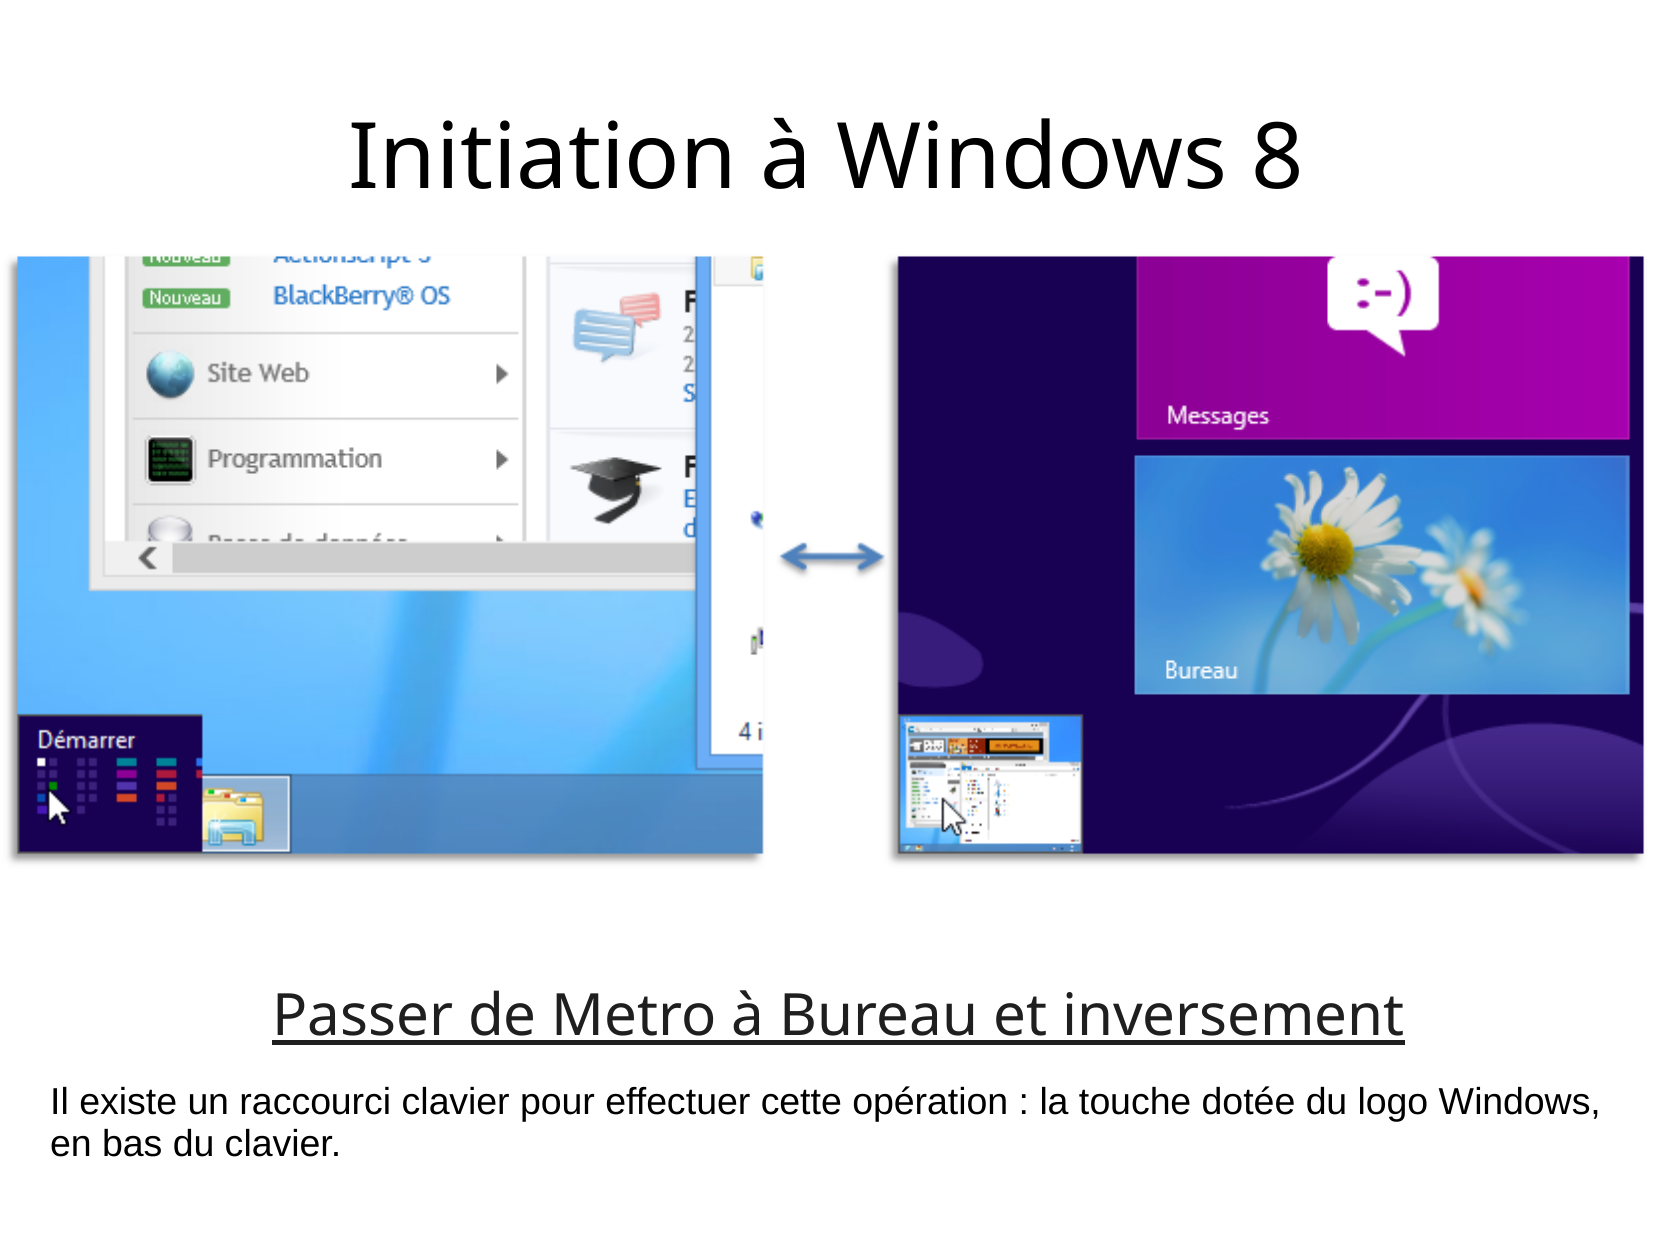

# Initiation à Windows 8
Passer de Metro à Bureau et inversement
Il existe un raccourci clavier pour effectuer cette opération : la touche dotée du logo Windows, en bas du clavier.